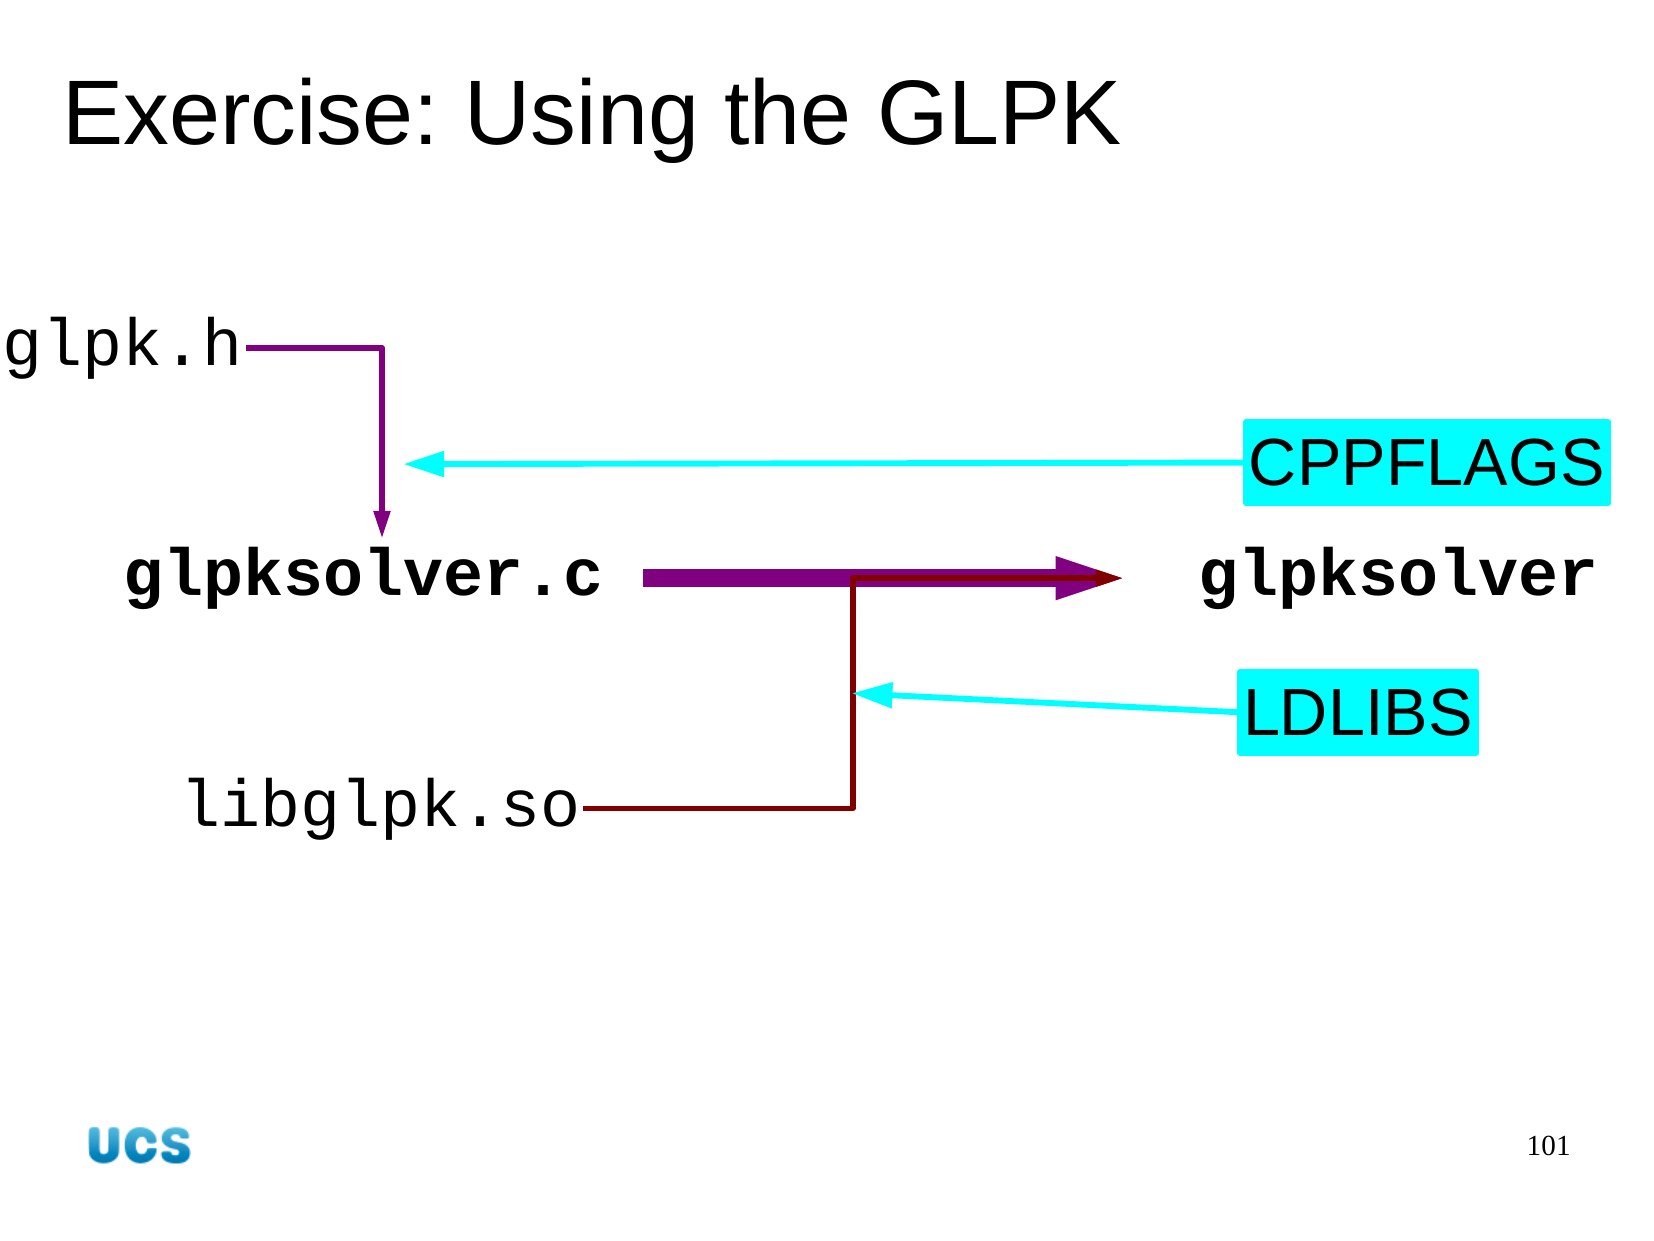

Exercise: Using the GLPK
glpk.h
CPPFLAGS
glpksolver.c
	glpksolver
LDLIBS
libglpk.so
101